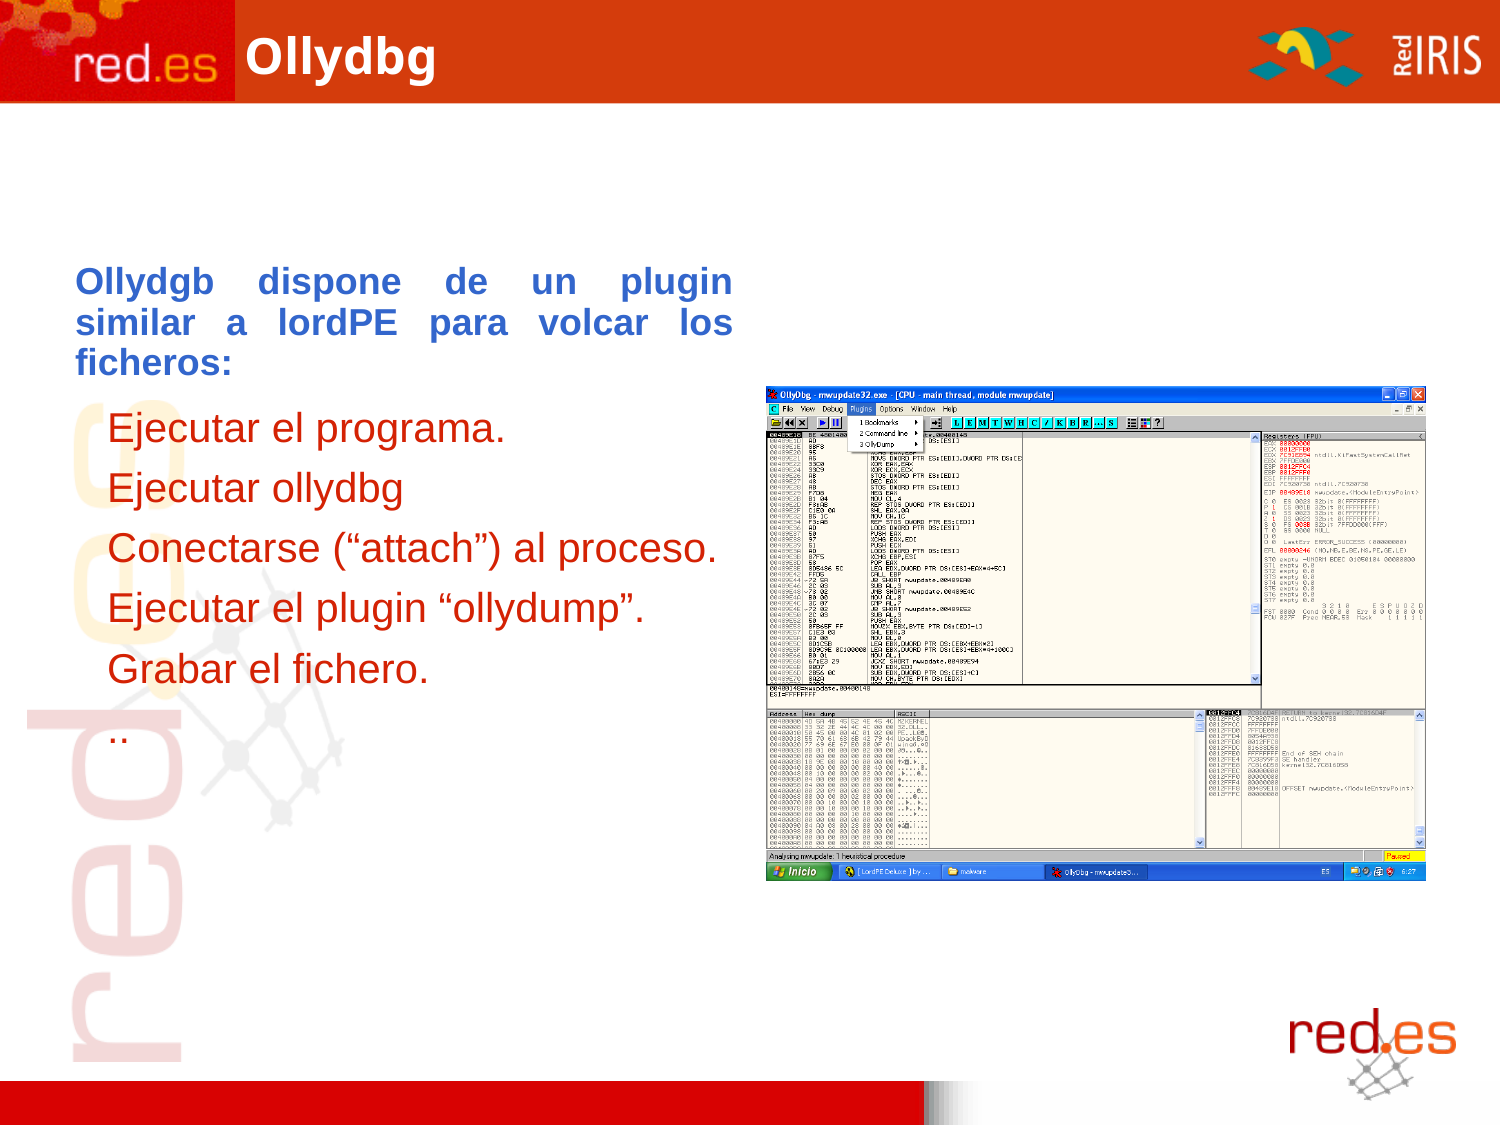

# Ollydbg
Ollydgb dispone de un plugin similar a lordPE para volcar los ficheros:
Ejecutar el programa.
Ejecutar ollydbg
Conectarse (“attach”) al proceso.
Ejecutar el plugin “ollydump”.
Grabar el fichero.
..